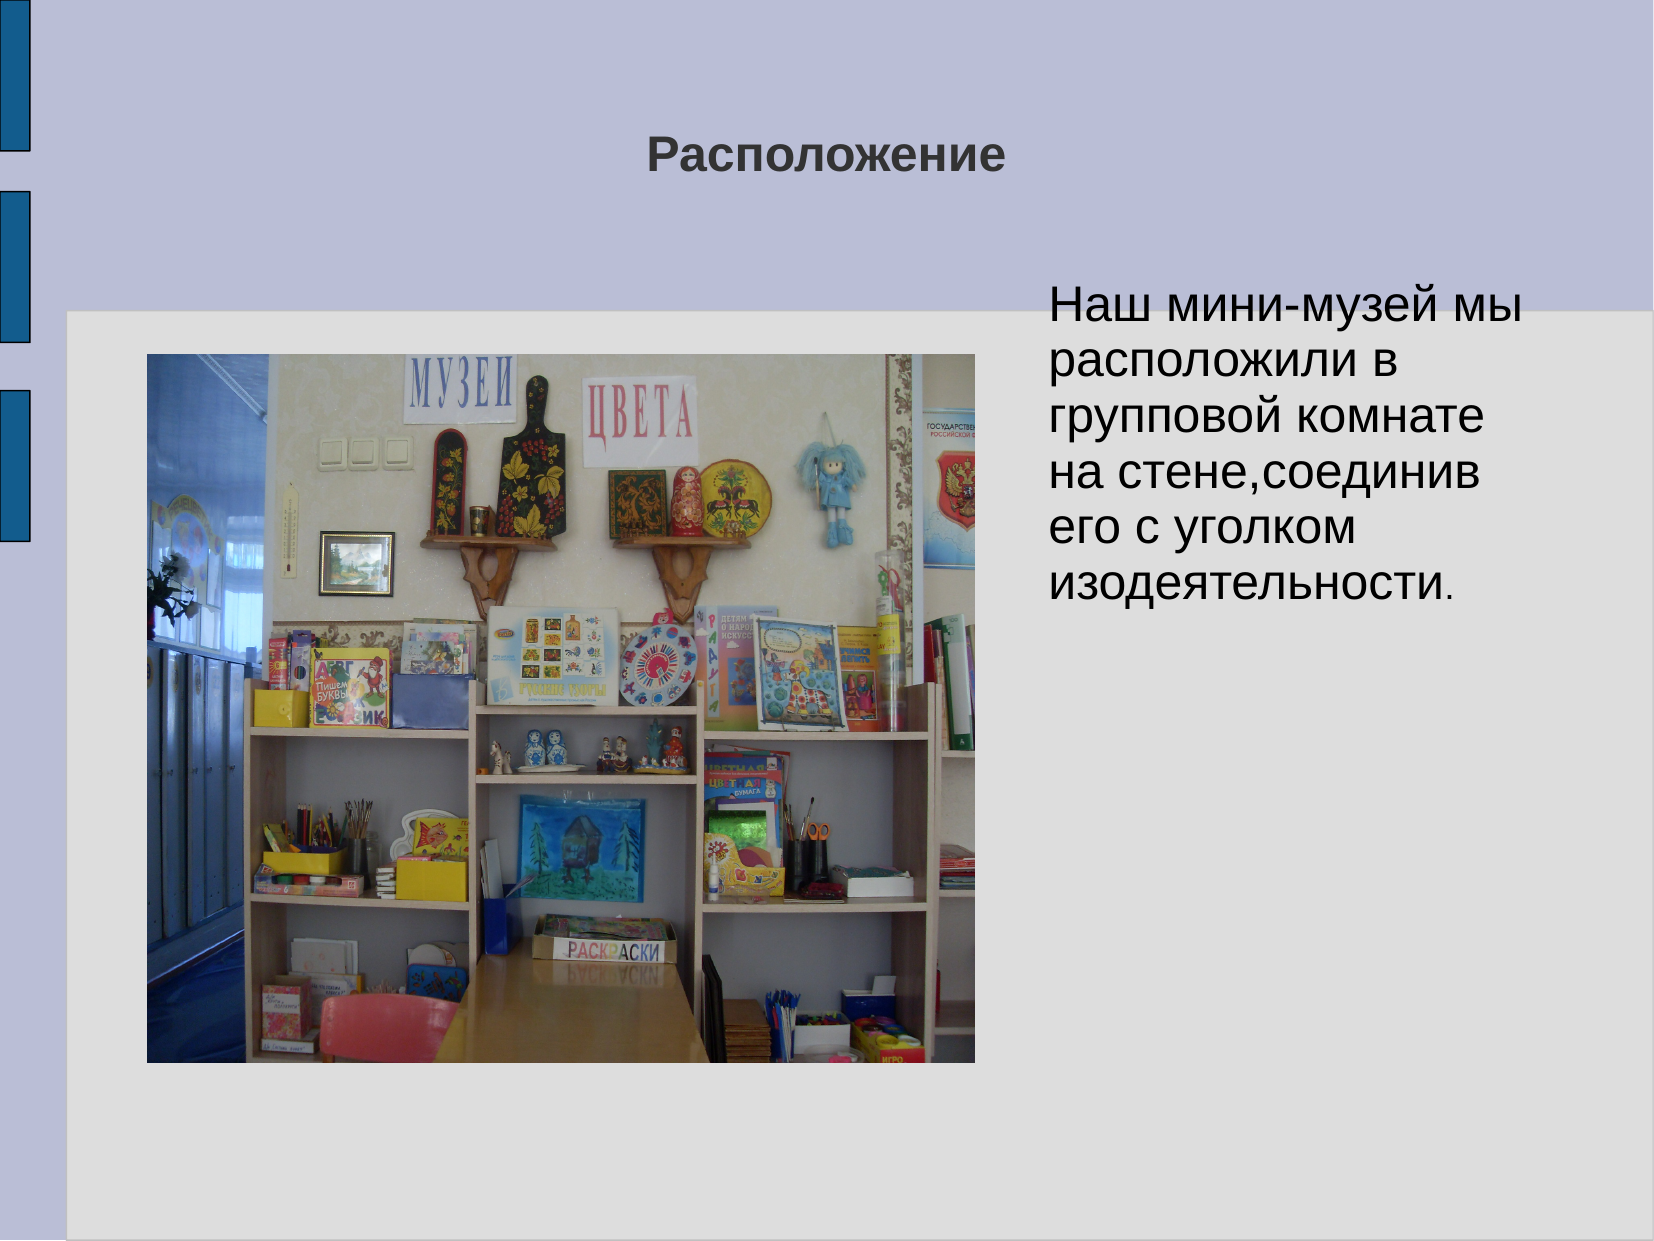

# Расположение
Наш мини-музей мы расположили в групповой комнате на стене,соединив его с уголком изодеятельности.